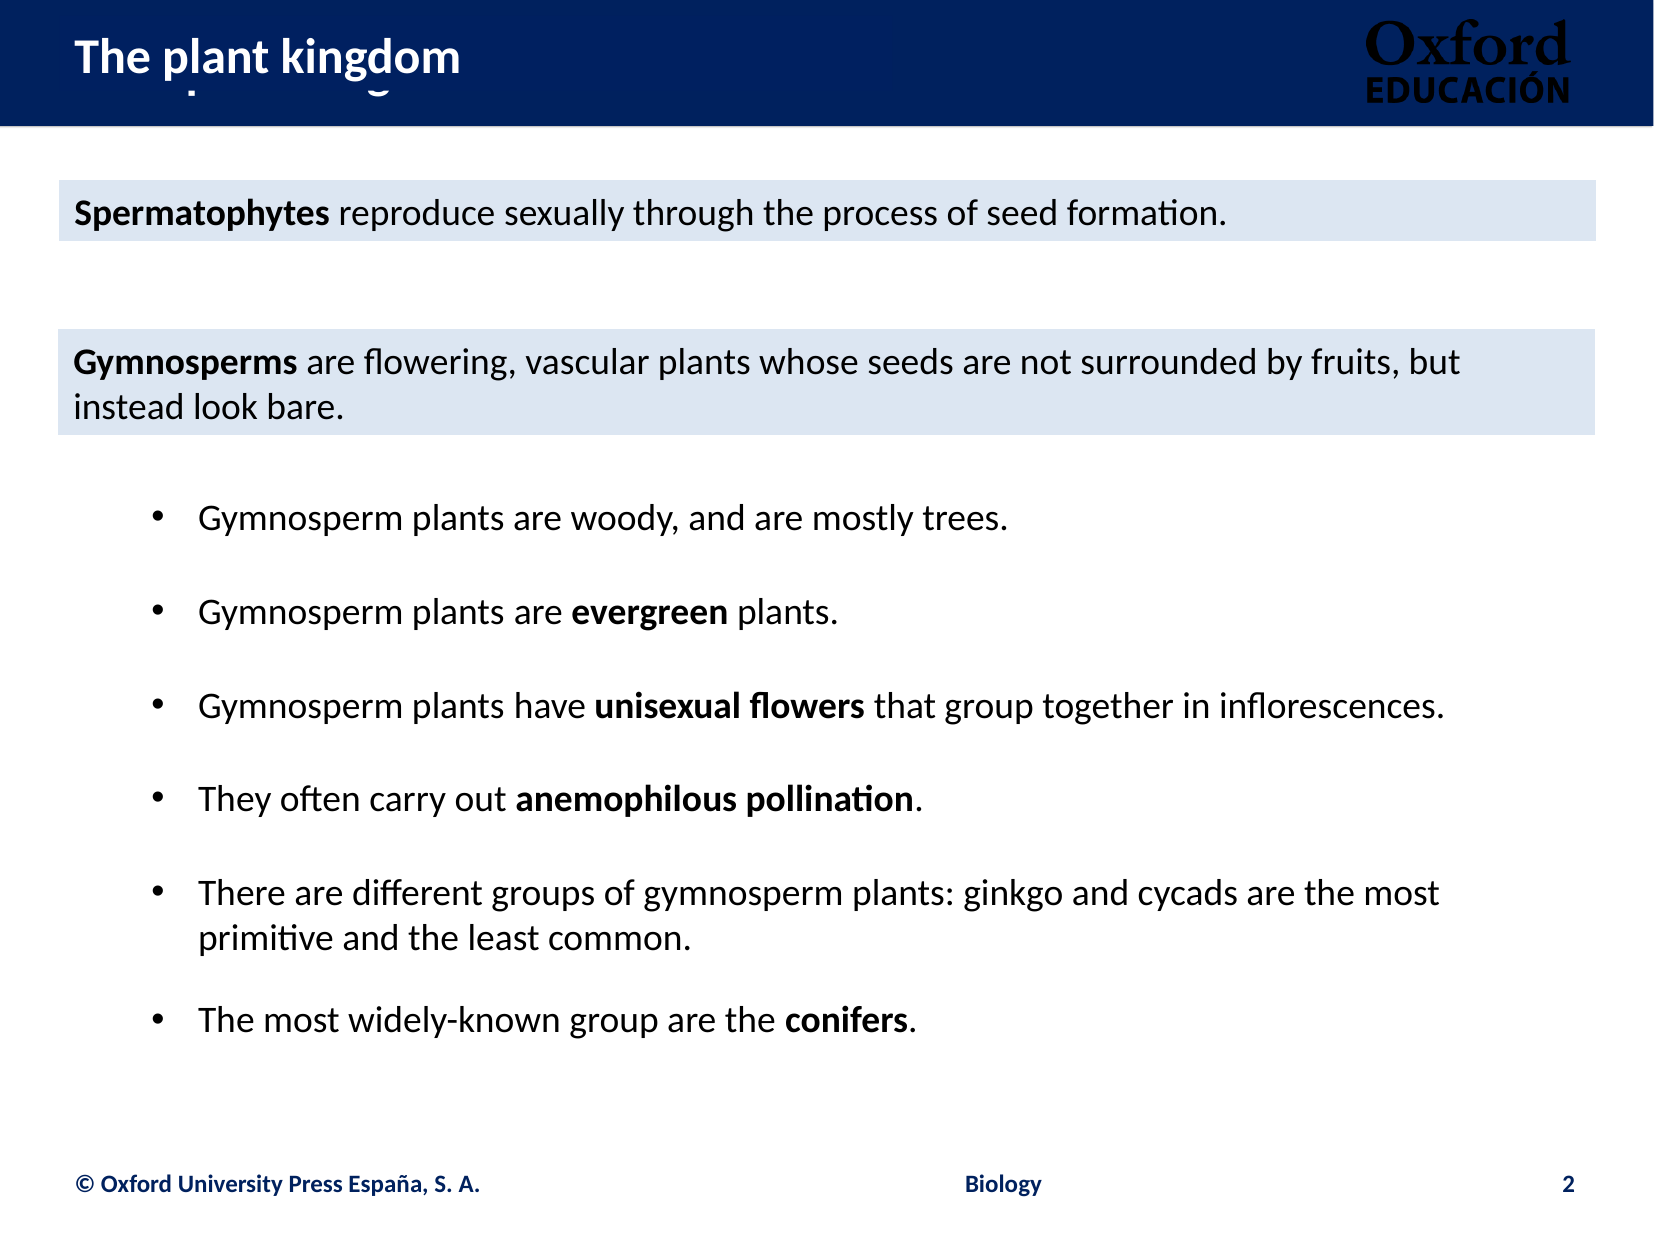

The plant kingdom
Spermatophytes reproduce sexually through the process of seed formation.
Gymnosperms are flowering, vascular plants whose seeds are not surrounded by fruits, but instead look bare.
Gymnosperm plants are woody, and are mostly trees.
Gymnosperm plants are evergreen plants.
Gymnosperm plants have unisexual flowers that group together in inflorescences.
They often carry out anemophilous pollination.
There are different groups of gymnosperm plants: ginkgo and cycads are the most primitive and the least common.
The most widely-known group are the conifers.
© Oxford University Press España, S. A.
Biology